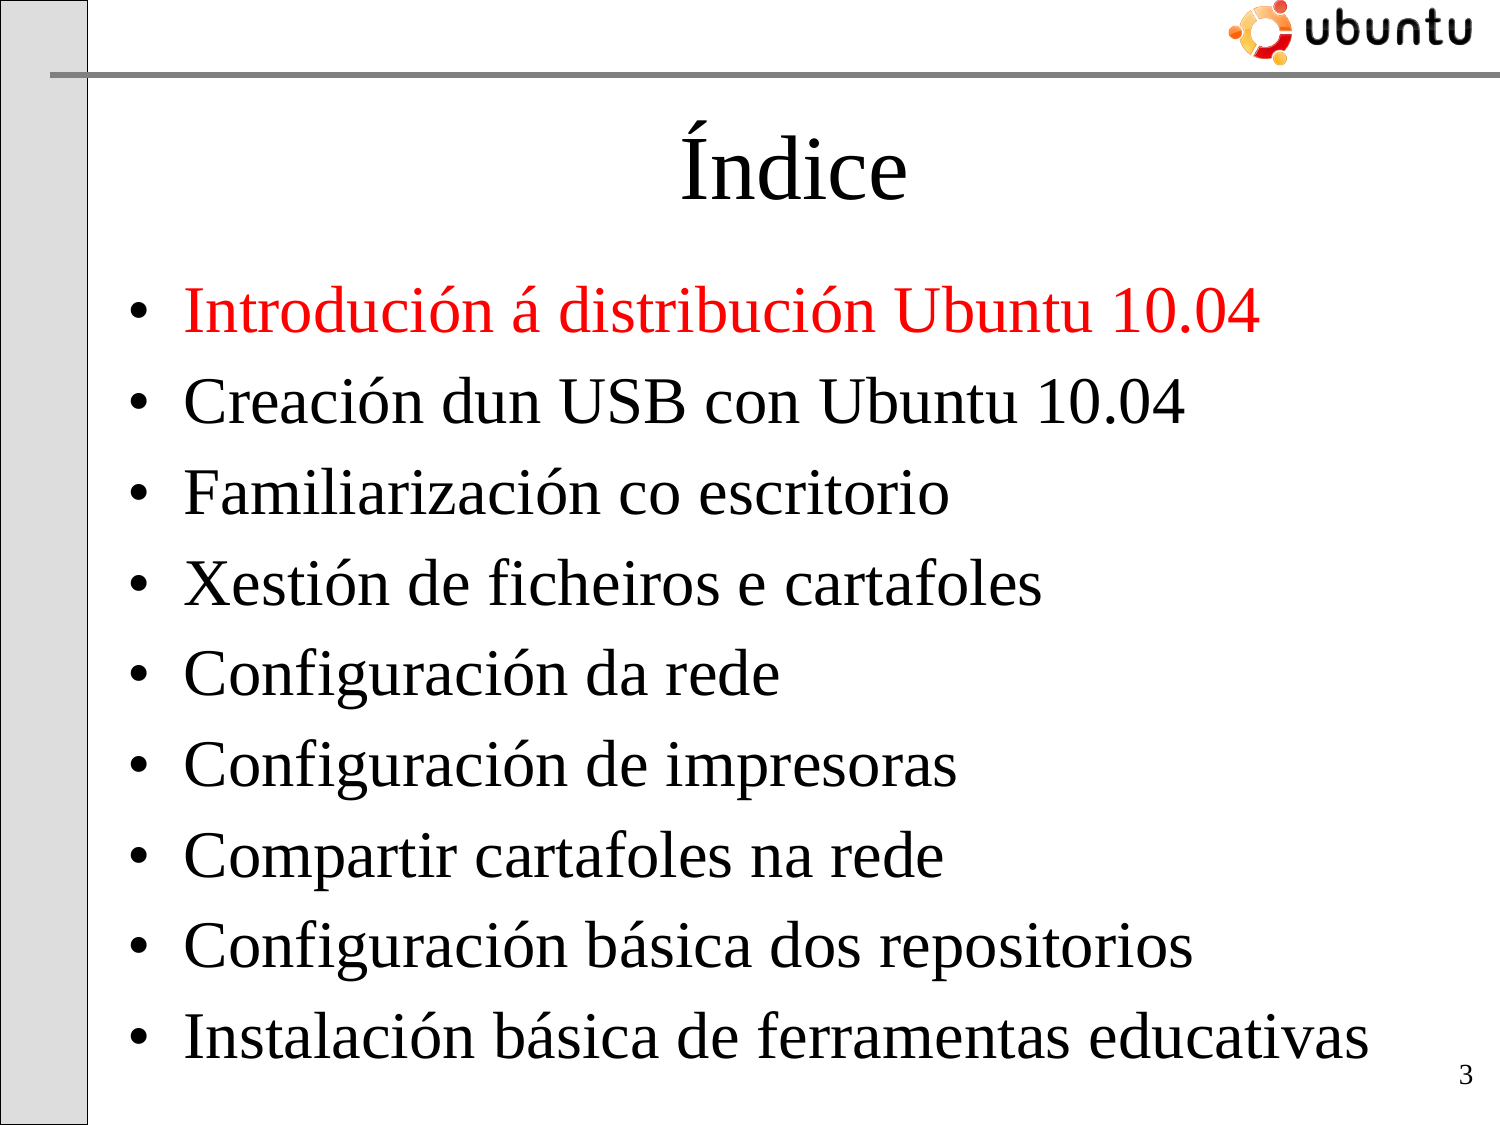

# Índice
Introdución á distribución Ubuntu 10.04
Creación dun USB con Ubuntu 10.04
Familiarización co escritorio
Xestión de ficheiros e cartafoles
Configuración da rede
Configuración de impresoras
Compartir cartafoles na rede
Configuración básica dos repositorios
Instalación básica de ferramentas educativas
3